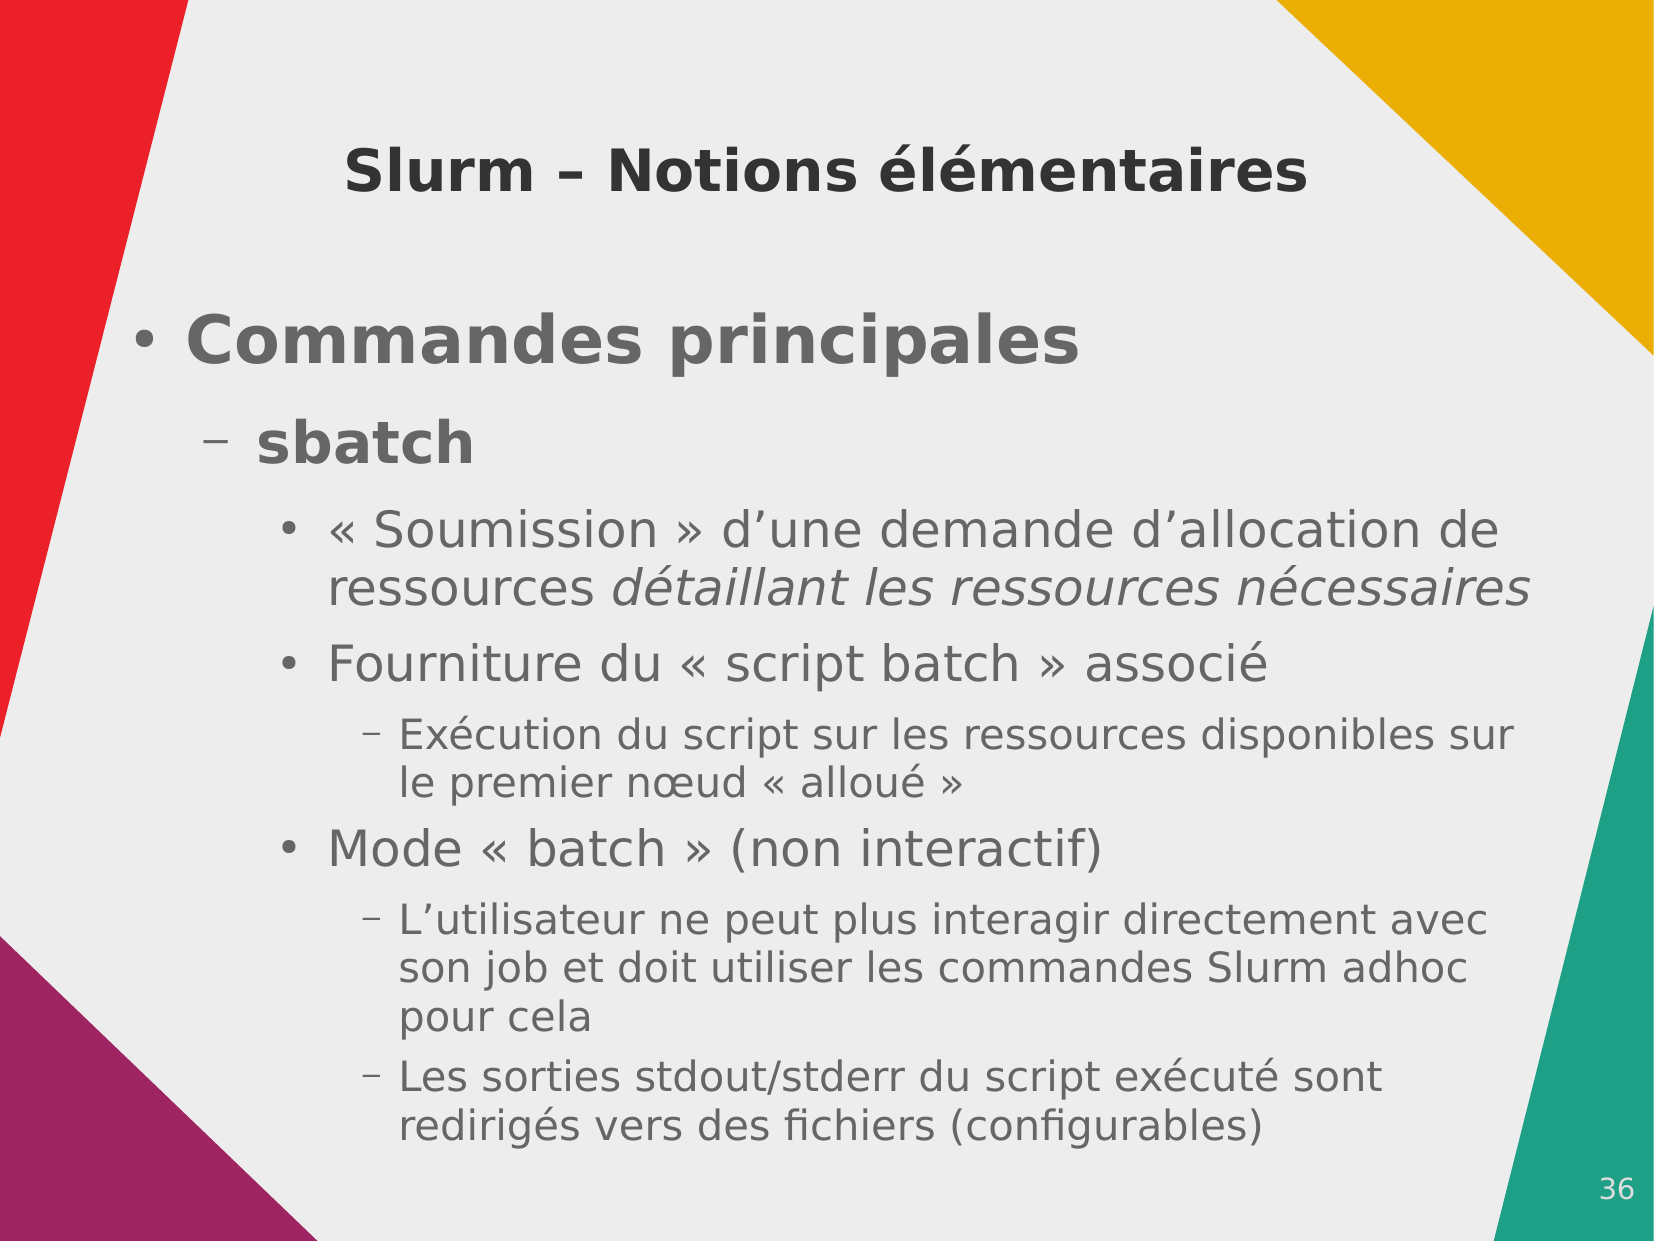

# Slurm – Notions élémentaires
Commandes principales
sbatch
« Soumission » d’une demande d’allocation de ressources détaillant les ressources nécessaires
Fourniture du « script batch » associé
Exécution du script sur les ressources disponibles sur le premier nœud « alloué »
Mode « batch » (non interactif)
L’utilisateur ne peut plus interagir directement avec son job et doit utiliser les commandes Slurm adhoc pour cela
Les sorties stdout/stderr du script exécuté sont redirigés vers des fichiers (configurables)
36